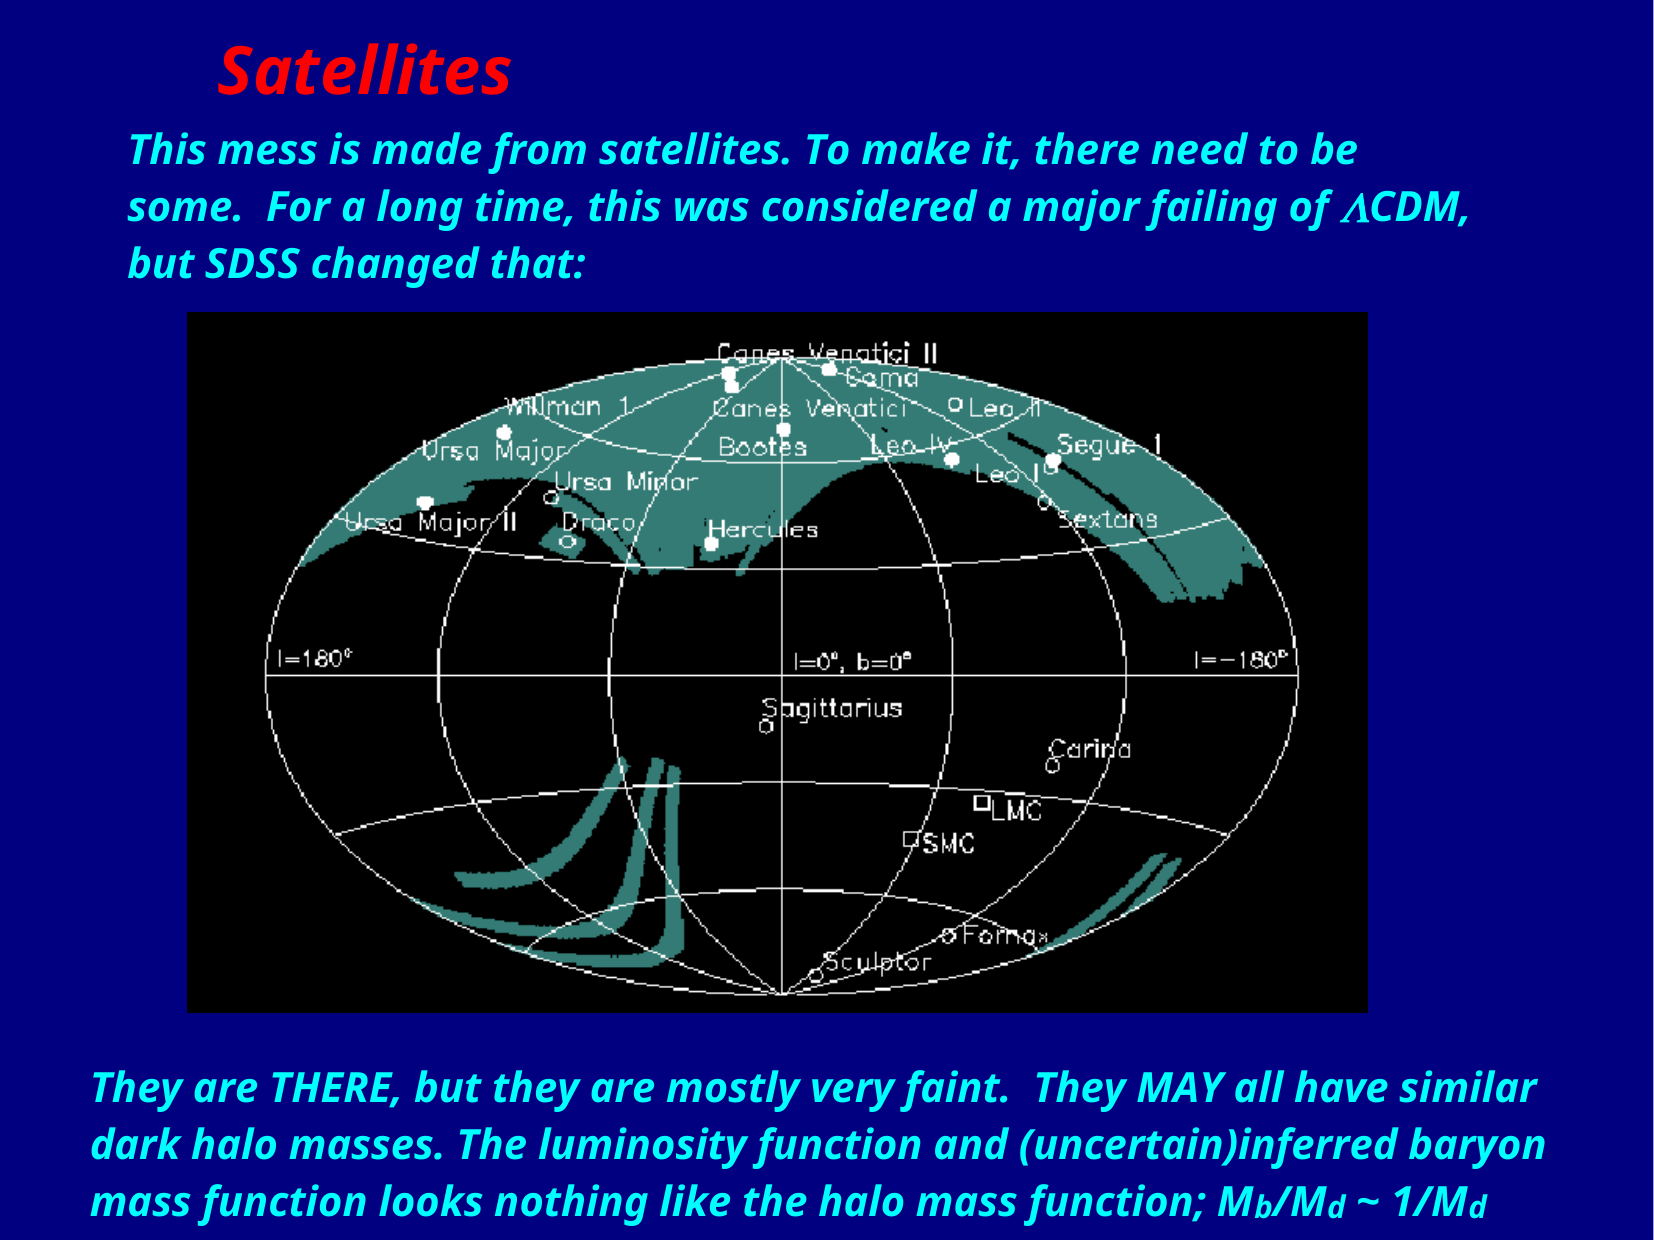

Satellites
This mess is made from satellites. To make it, there need to be
some. For a long time, this was considered a major failing of LCDM,
but SDSS changed that:
They are THERE, but they are mostly very faint. They MAY all have similar
dark halo masses. The luminosity function and (uncertain)inferred baryon
mass function looks nothing like the halo mass function; Mb/Md ~ 1/Md